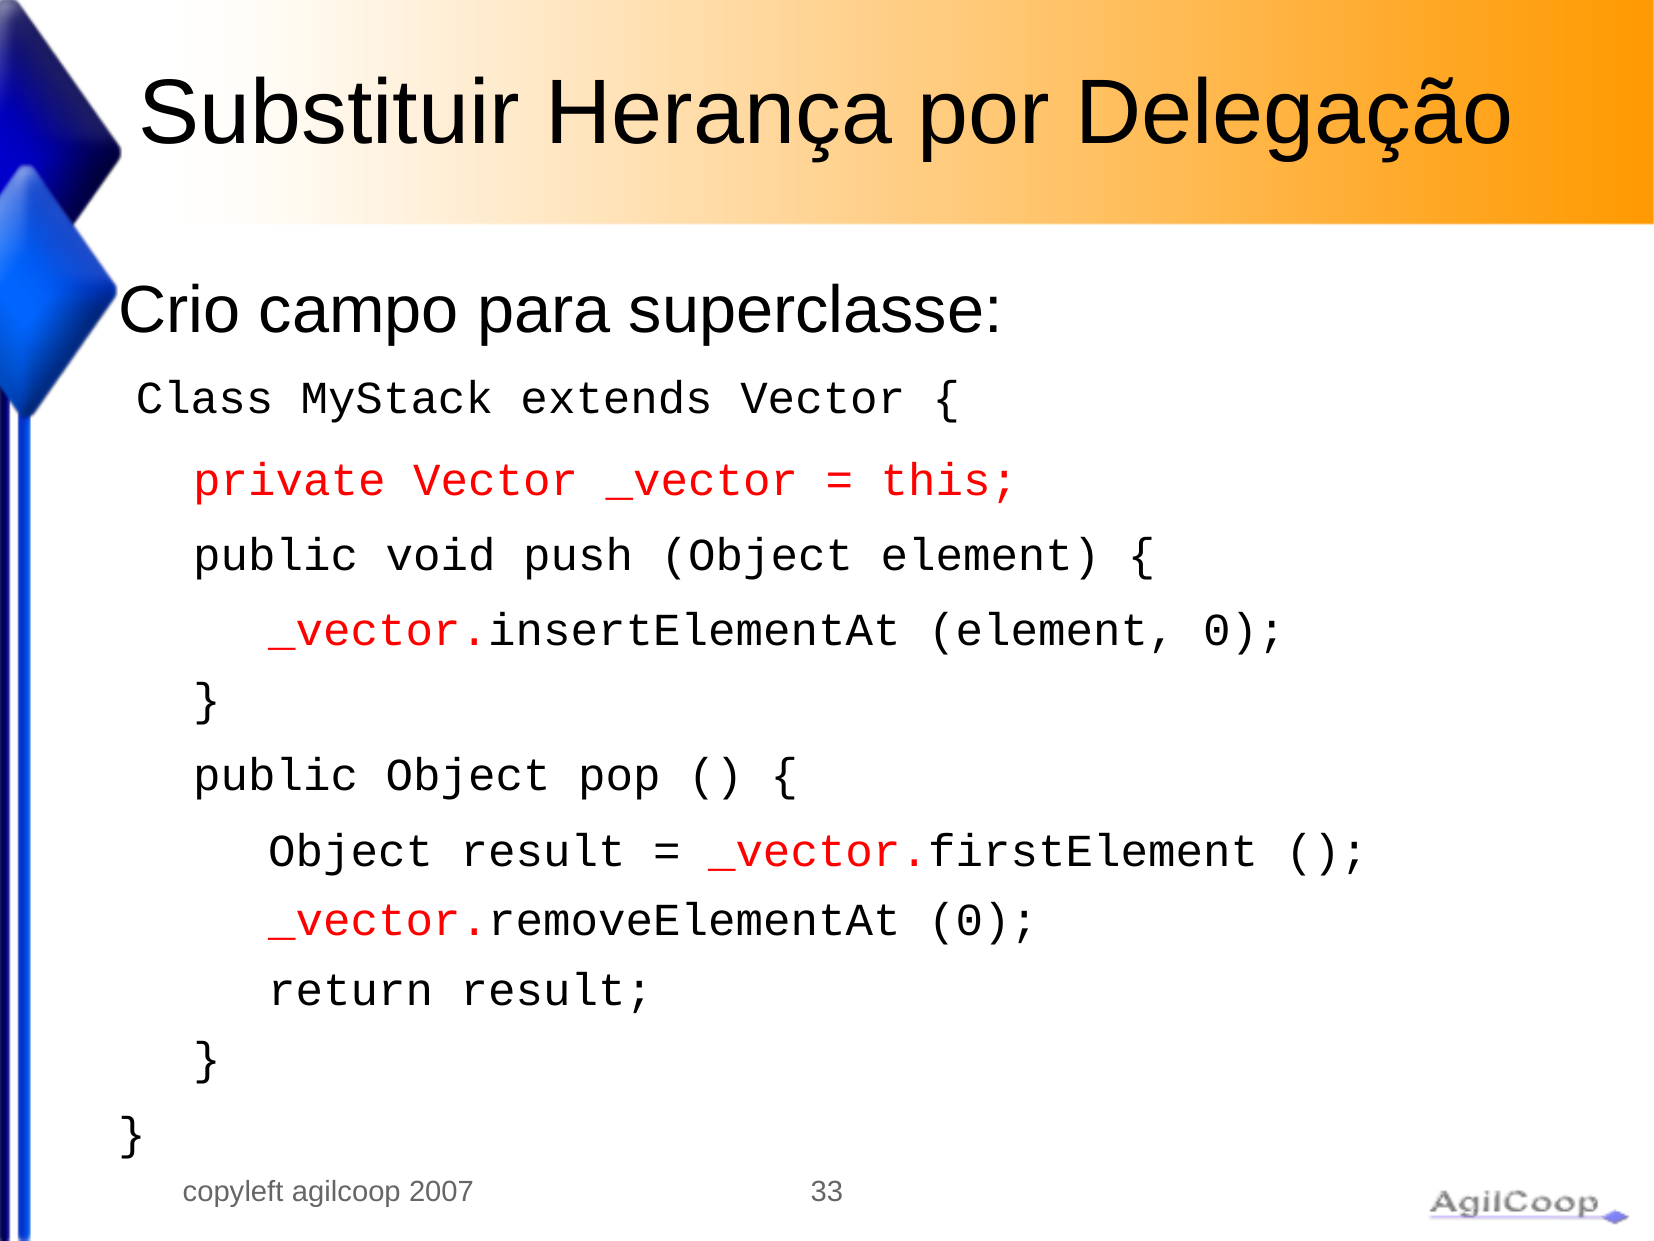

# Substituir Herança por Delegação
Crio campo para superclasse:
Class MyStack extends Vector {
private Vector _vector = this;
public void push (Object element) {
_vector.insertElementAt (element, 0);
}
public Object pop () {
Object result = _vector.firstElement ();
_vector.removeElementAt (0);
return result;
}
}
copyleft agilcoop 2007
33